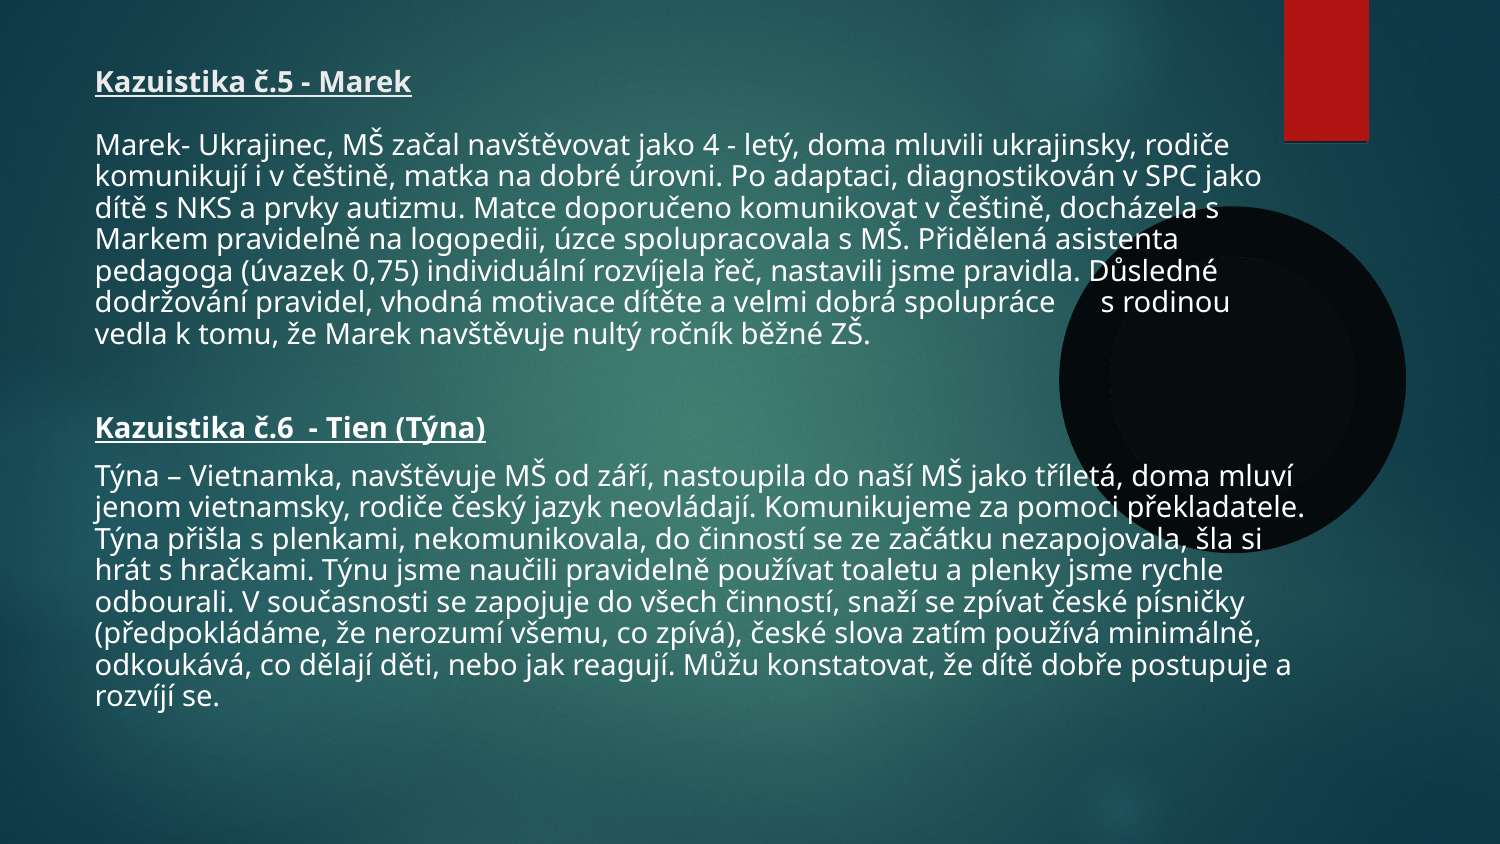

# Kazuistika č.5 - Marek
Marek- Ukrajinec, MŠ začal navštěvovat jako 4 - letý, doma mluvili ukrajinsky, rodiče komunikují i v češtině, matka na dobré úrovni. Po adaptaci, diagnostikován v SPC jako dítě s NKS a prvky autizmu. Matce doporučeno komunikovat v češtině, docházela s Markem pravidelně na logopedii, úzce spolupracovala s MŠ. Přidělená asistenta pedagoga (úvazek 0,75) individuální rozvíjela řeč, nastavili jsme pravidla. Důsledné dodržování pravidel, vhodná motivace dítěte a velmi dobrá spolupráce s rodinou vedla k tomu, že Marek navštěvuje nultý ročník běžné ZŠ.
Kazuistika č.6 - Tien (Týna)
Týna – Vietnamka, navštěvuje MŠ od září, nastoupila do naší MŠ jako tříletá, doma mluví jenom vietnamsky, rodiče český jazyk neovládají. Komunikujeme za pomoci překladatele. Týna přišla s plenkami, nekomunikovala, do činností se ze začátku nezapojovala, šla si hrát s hračkami. Týnu jsme naučili pravidelně používat toaletu a plenky jsme rychle odbourali. V současnosti se zapojuje do všech činností, snaží se zpívat české písničky (předpokládáme, že nerozumí všemu, co zpívá), české slova zatím používá minimálně, odkoukává, co dělají děti, nebo jak reagují. Můžu konstatovat, že dítě dobře postupuje a rozvíjí se.